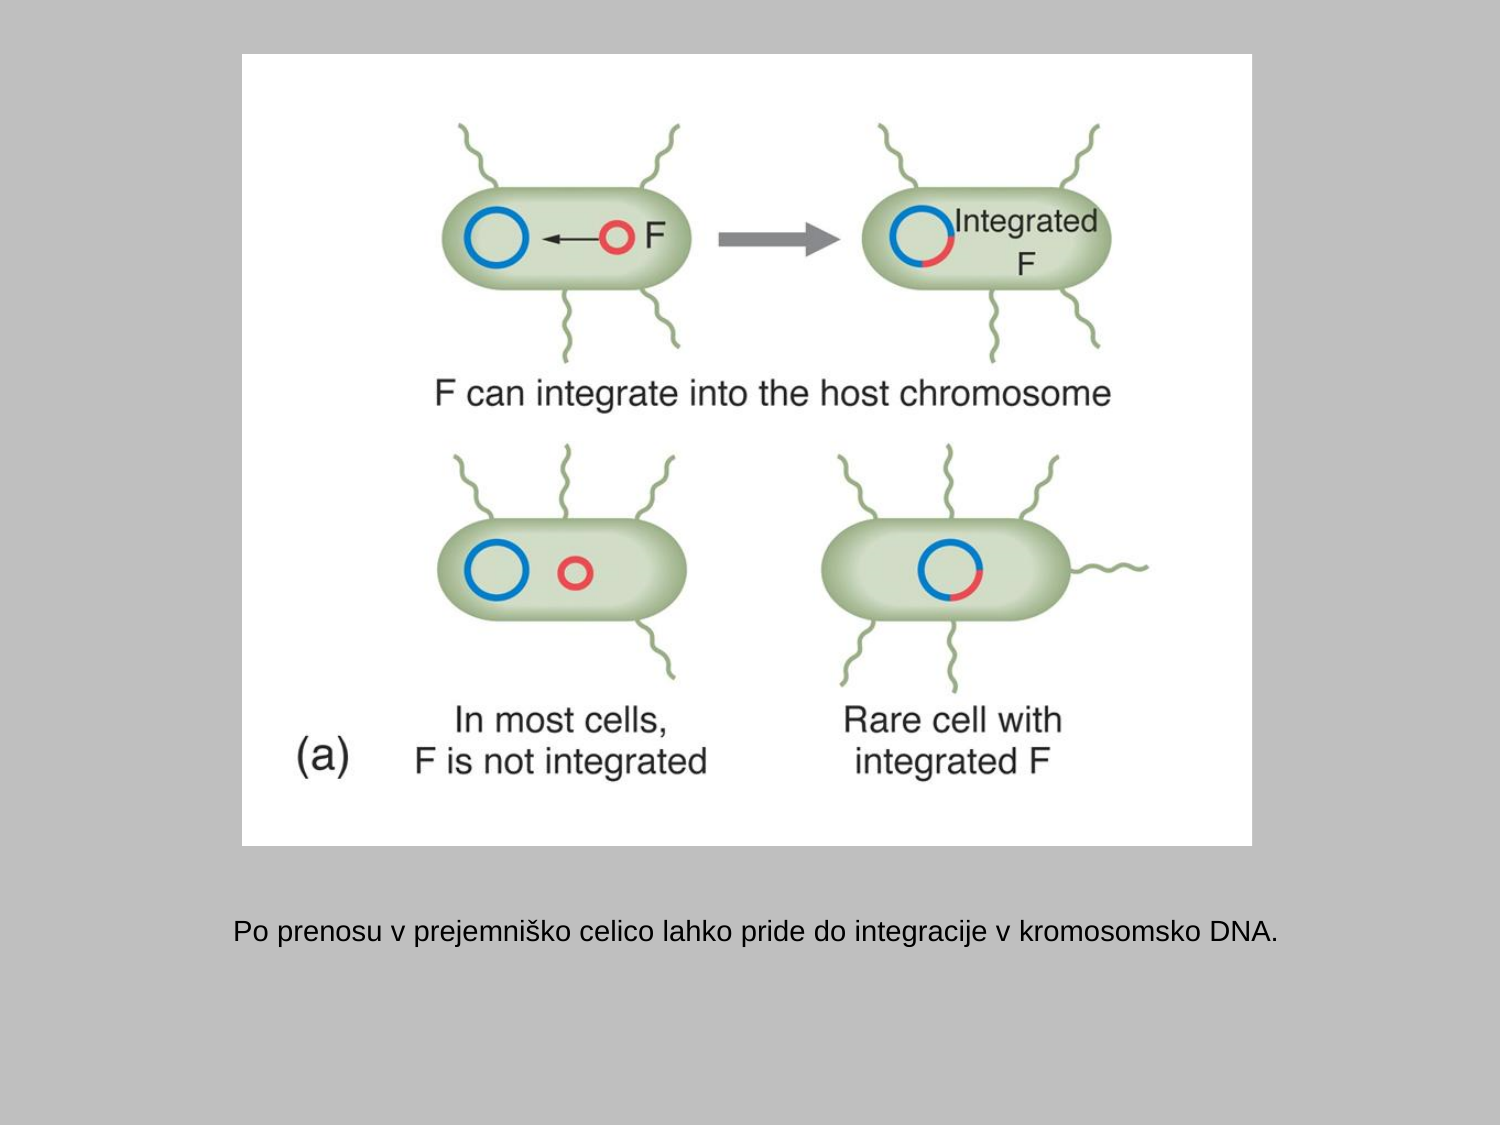

Po prenosu v prejemniško celico lahko pride do integracije v kromosomsko DNA.